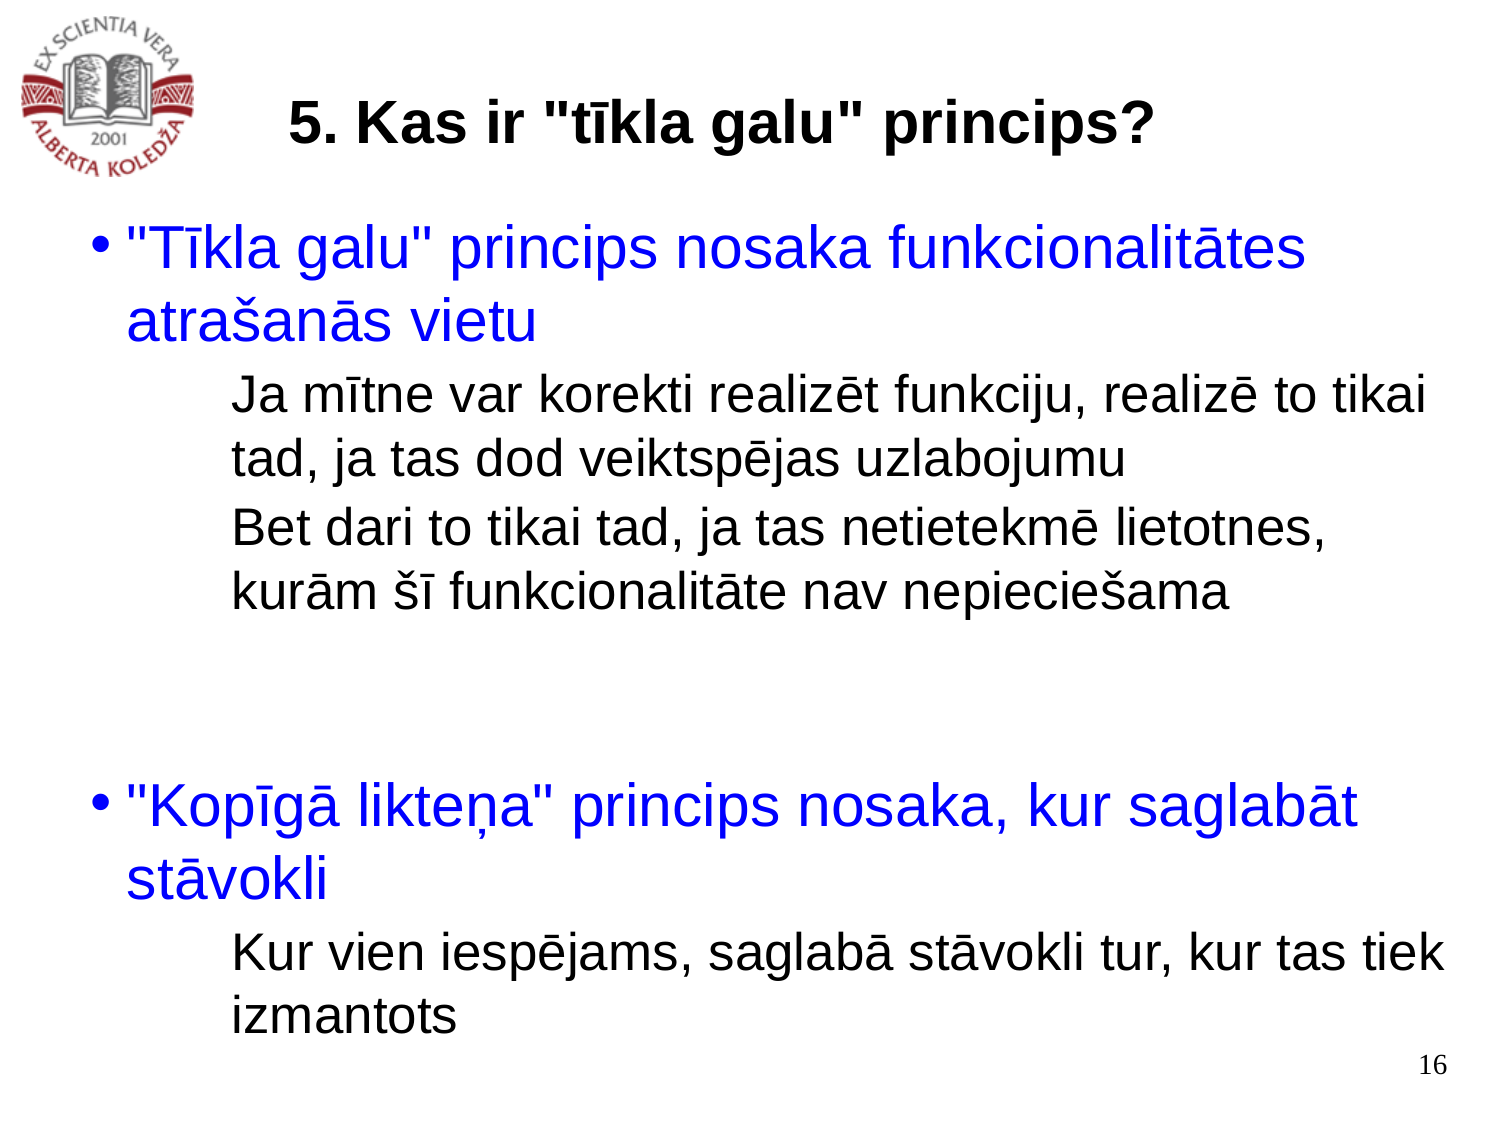

# 5. Kas ir "tīkla galu" princips?
"Tīkla galu" princips nosaka funkcionalitātes atrašanās vietu
Ja mītne var korekti realizēt funkciju, realizē to tikai tad, ja tas dod veiktspējas uzlabojumu
Bet dari to tikai tad, ja tas netietekmē lietotnes, kurām šī funkcionalitāte nav nepieciešama
"Kopīgā likteņa" princips nosaka, kur saglabāt stāvokli
Kur vien iespējams, saglabā stāvokli tur, kur tas tiek izmantots